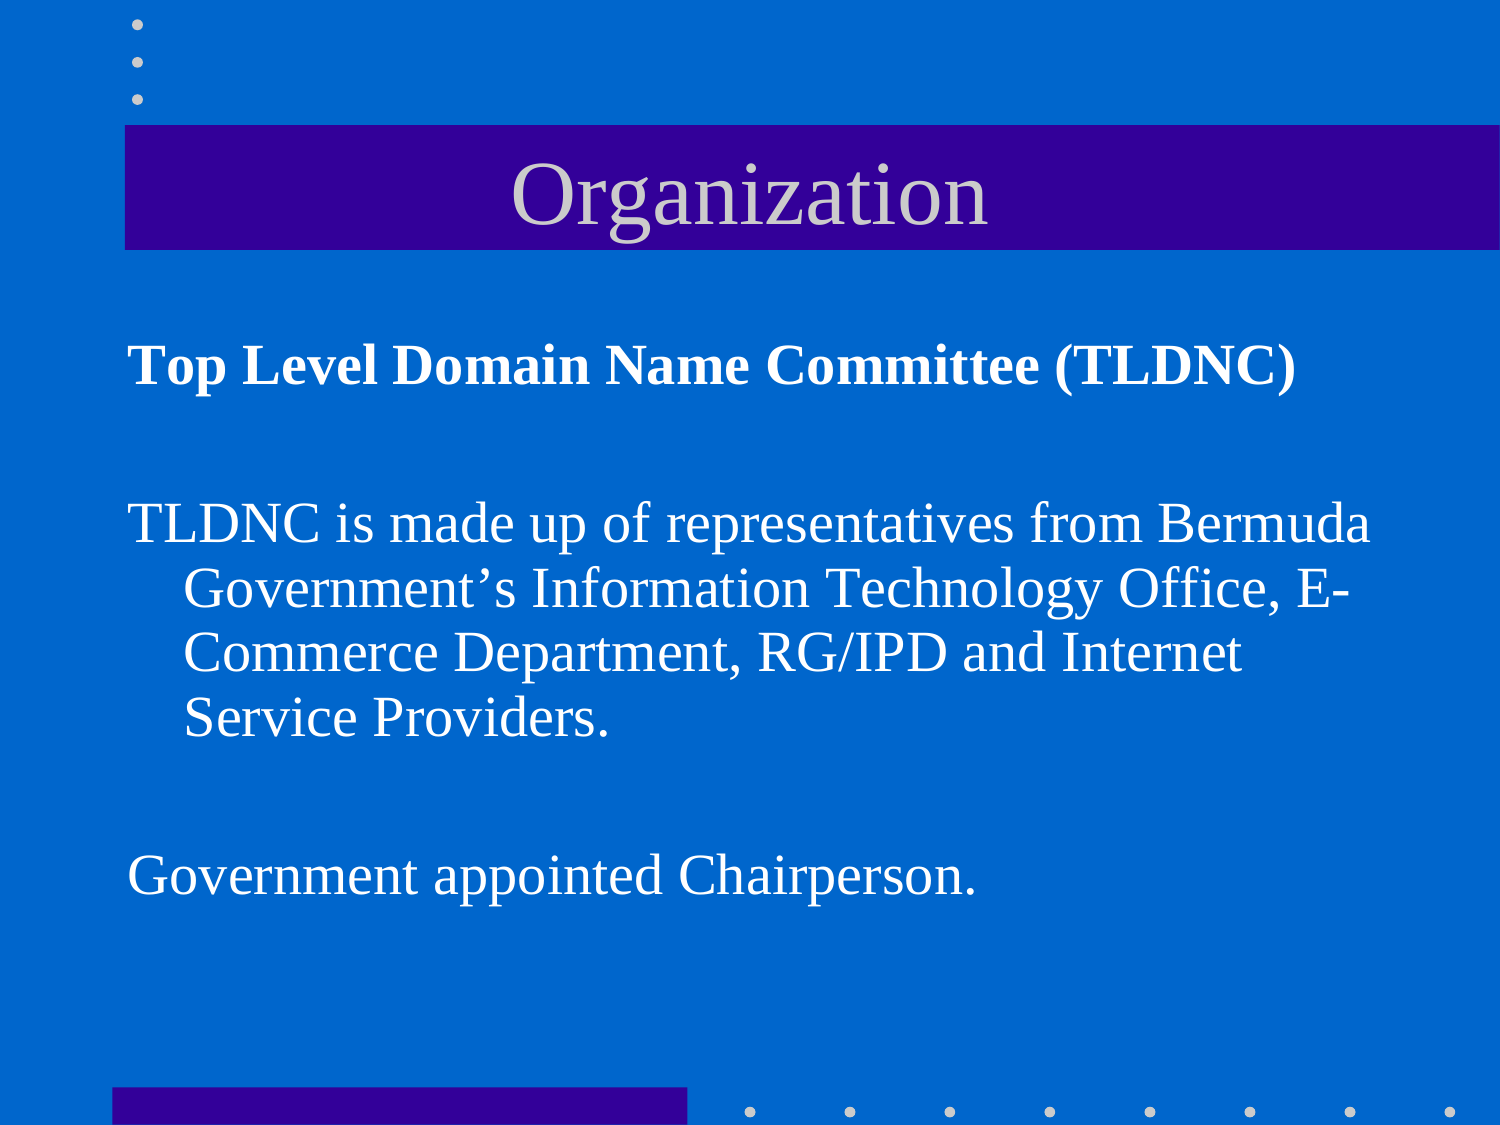

# Organization
Top Level Domain Name Committee (TLDNC)
TLDNC is made up of representatives from Bermuda Government’s Information Technology Office, E-Commerce Department, RG/IPD and Internet Service Providers.
Government appointed Chairperson.